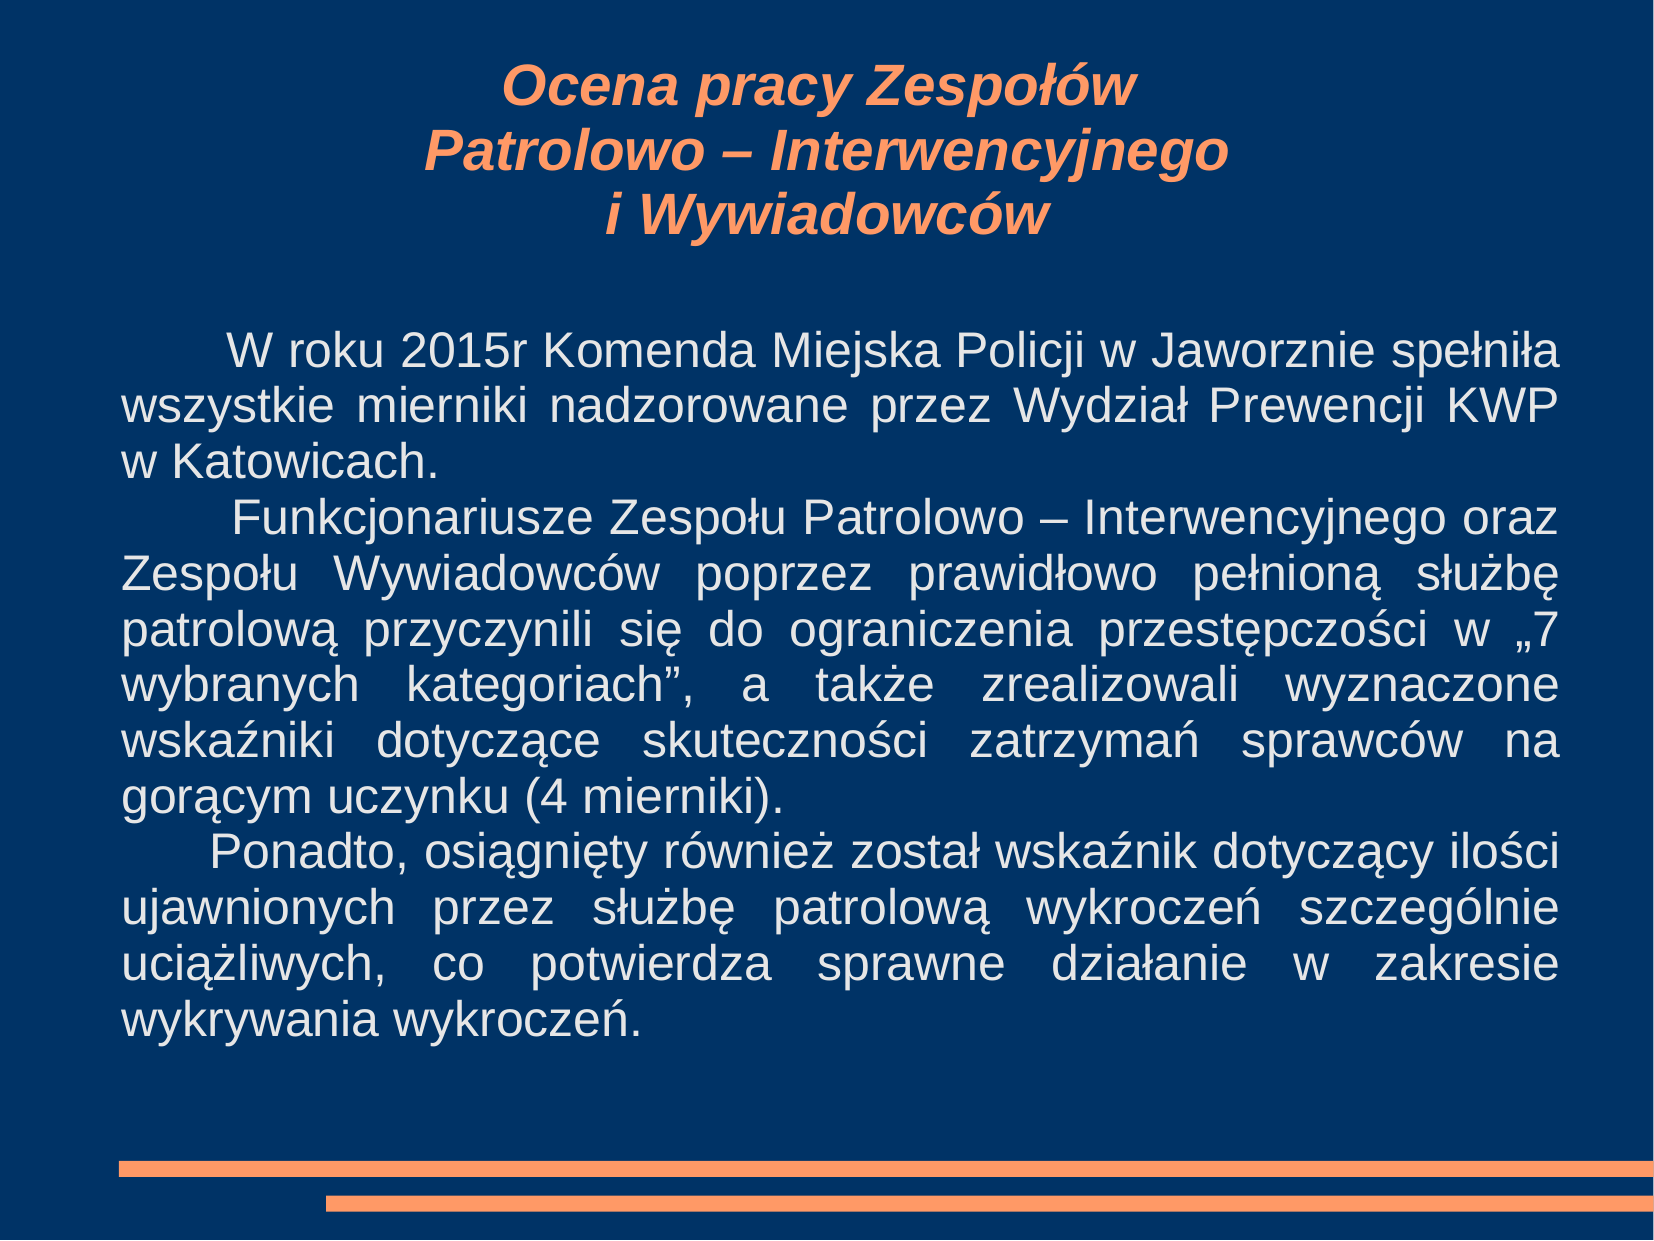

# Ocena pracy Zespołów Patrolowo – Interwencyjnego i Wywiadowców
 W roku 2015r Komenda Miejska Policji w Jaworznie spełniła wszystkie mierniki nadzorowane przez Wydział Prewencji KWP w Katowicach.
 Funkcjonariusze Zespołu Patrolowo – Interwencyjnego oraz Zespołu Wywiadowców poprzez prawidłowo pełnioną służbę patrolową przyczynili się do ograniczenia przestępczości w „7 wybranych kategoriach”, a także zrealizowali wyznaczone wskaźniki dotyczące skuteczności zatrzymań sprawców na gorącym uczynku (4 mierniki).
 Ponadto, osiągnięty również został wskaźnik dotyczący ilości ujawnionych przez służbę patrolową wykroczeń szczególnie uciążliwych, co potwierdza sprawne działanie w zakresie wykrywania wykroczeń.